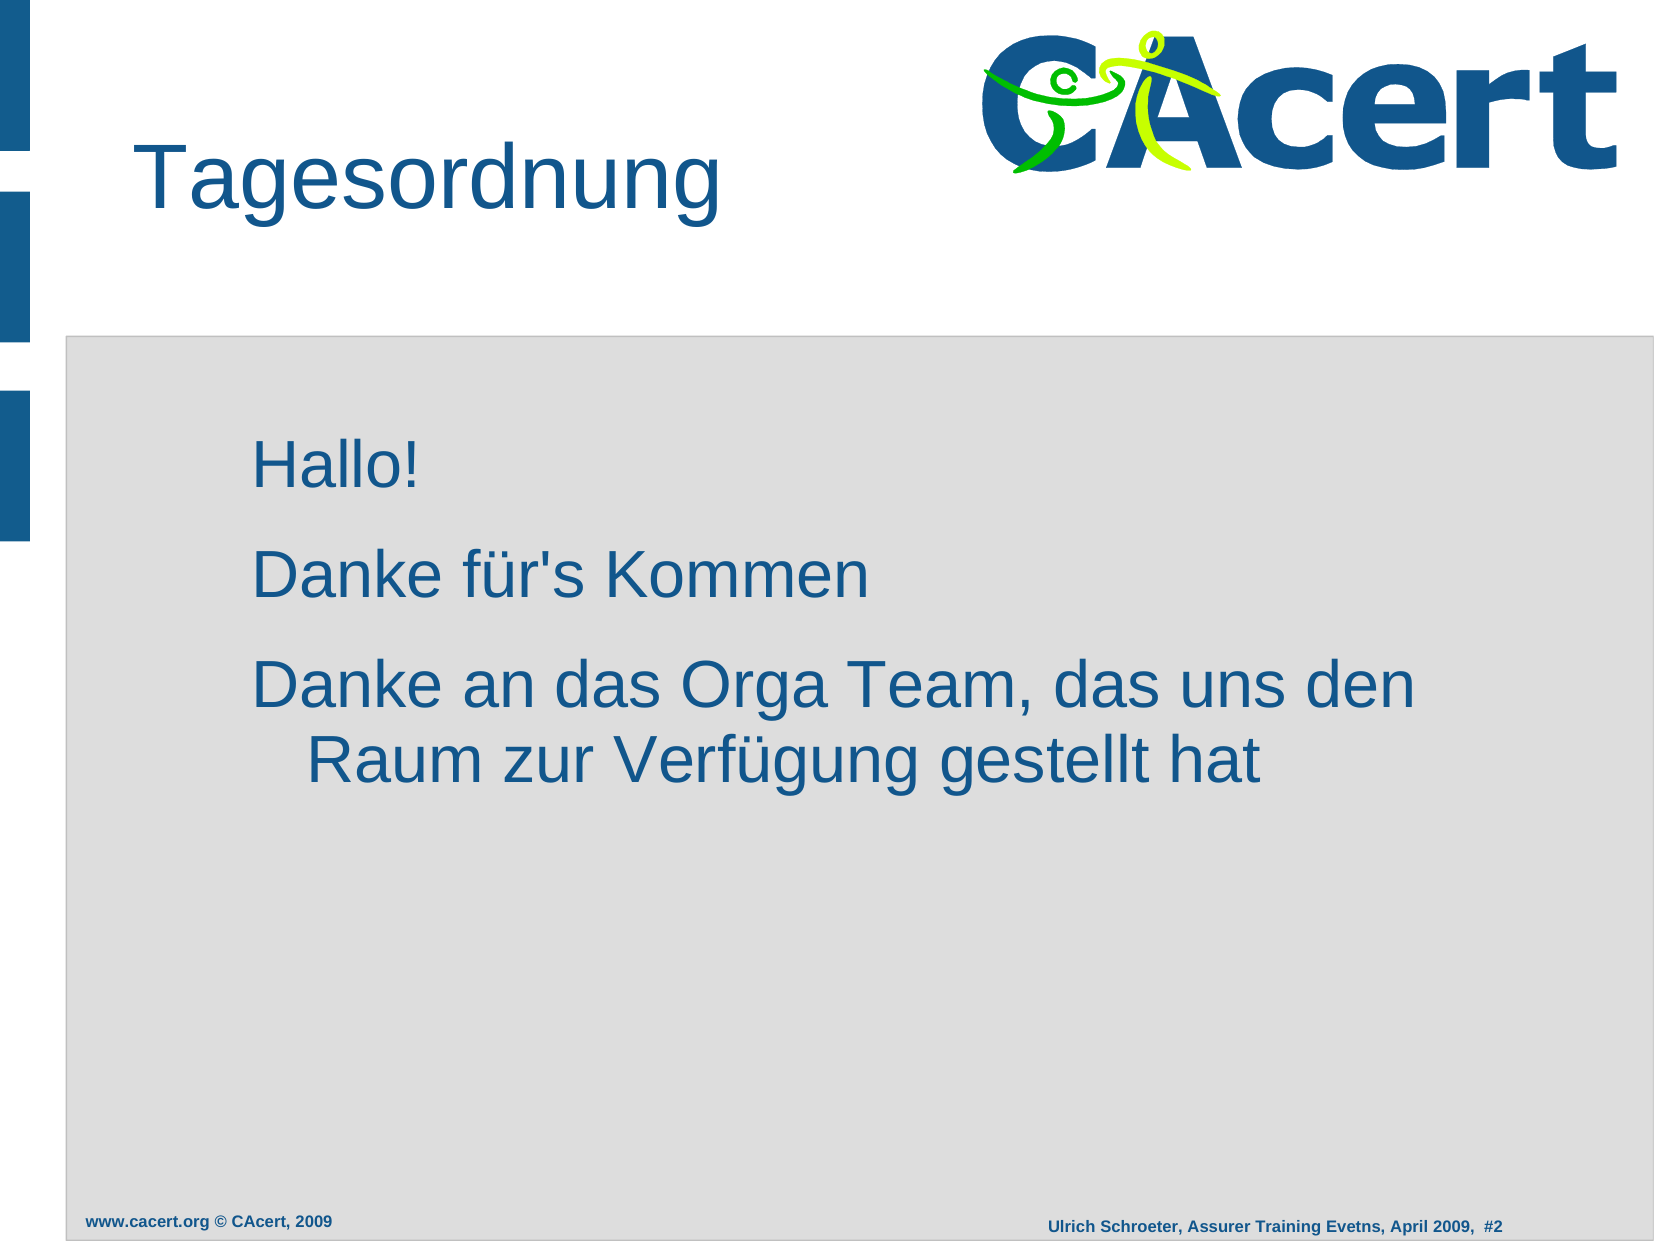

Tagesordnung
Hallo!
Danke für's Kommen
Danke an das Orga Team, das uns den
 Raum zur Verfügung gestellt hat